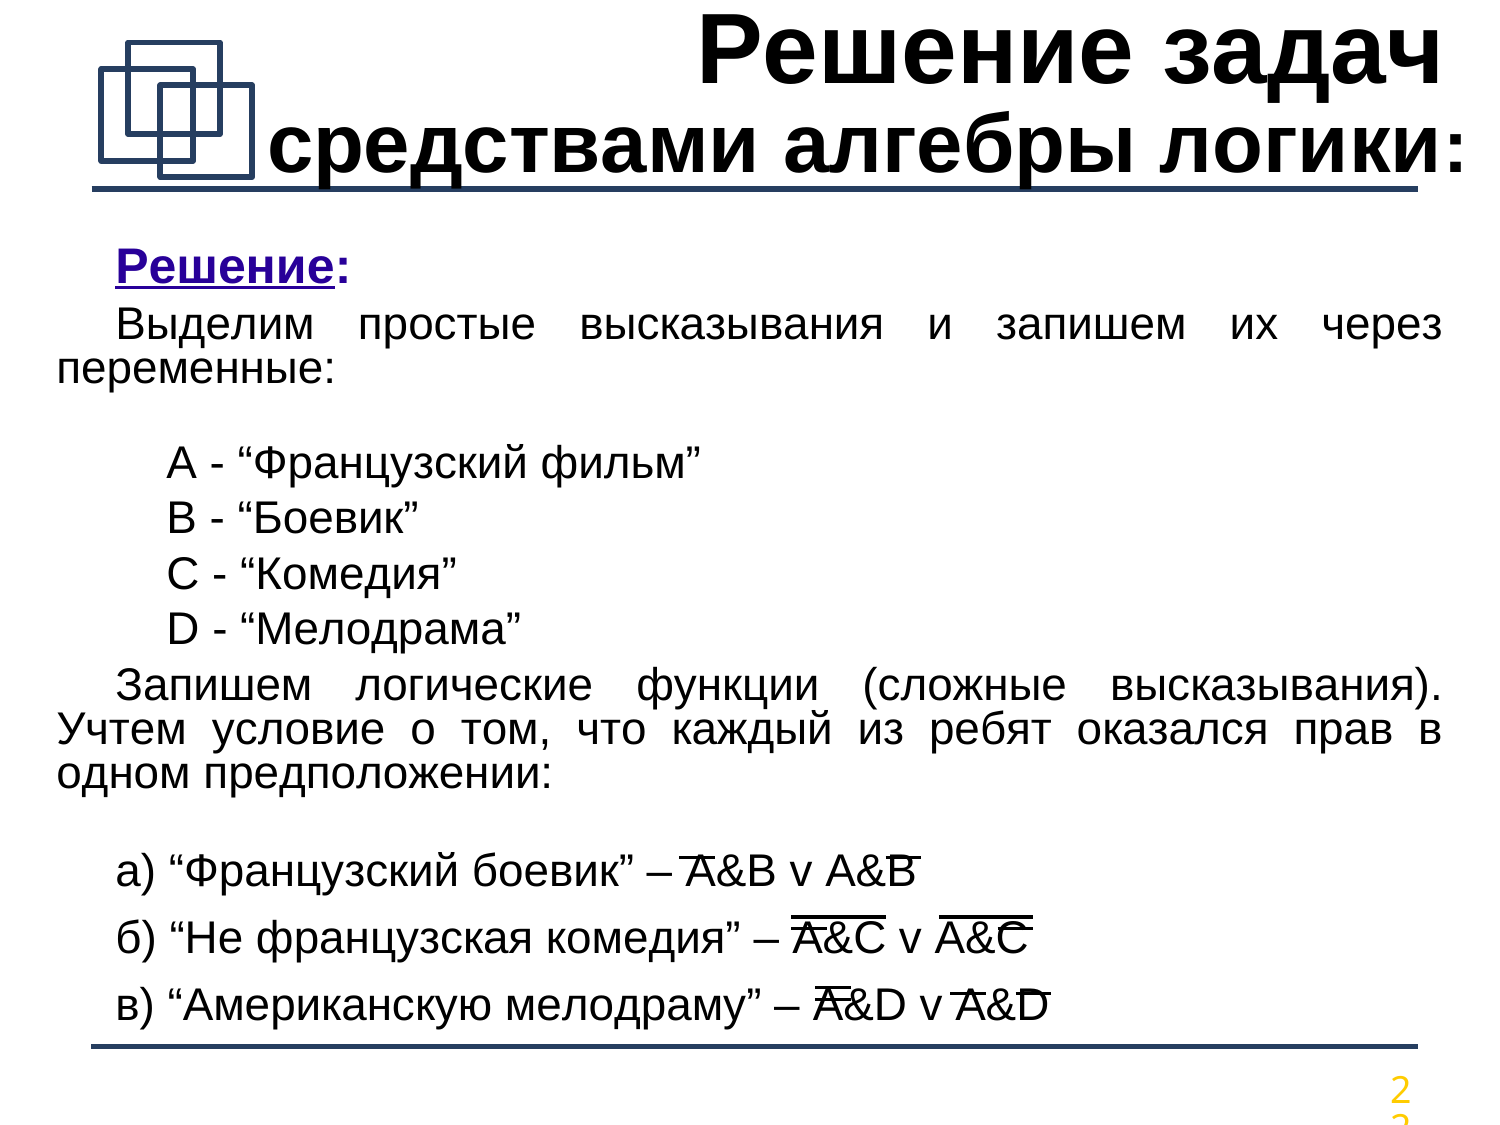

Решение задач
средствами алгебры логики:
# Решение:
Выделим простые высказывания и запишем их через переменные:
 А - “Французский фильм”
 В - “Боевик”
 С - “Комедия”
 D - “Мелодрама”
Запишем логические функции (сложные высказывания). Учтем условие о том, что каждый из ребят оказался прав в одном предположении:
а) “Французский боевик” – A&B v A&B
б) “Не французская комедия” – A&C v A&C
в) “Американскую мелодраму” – A&D v A&D